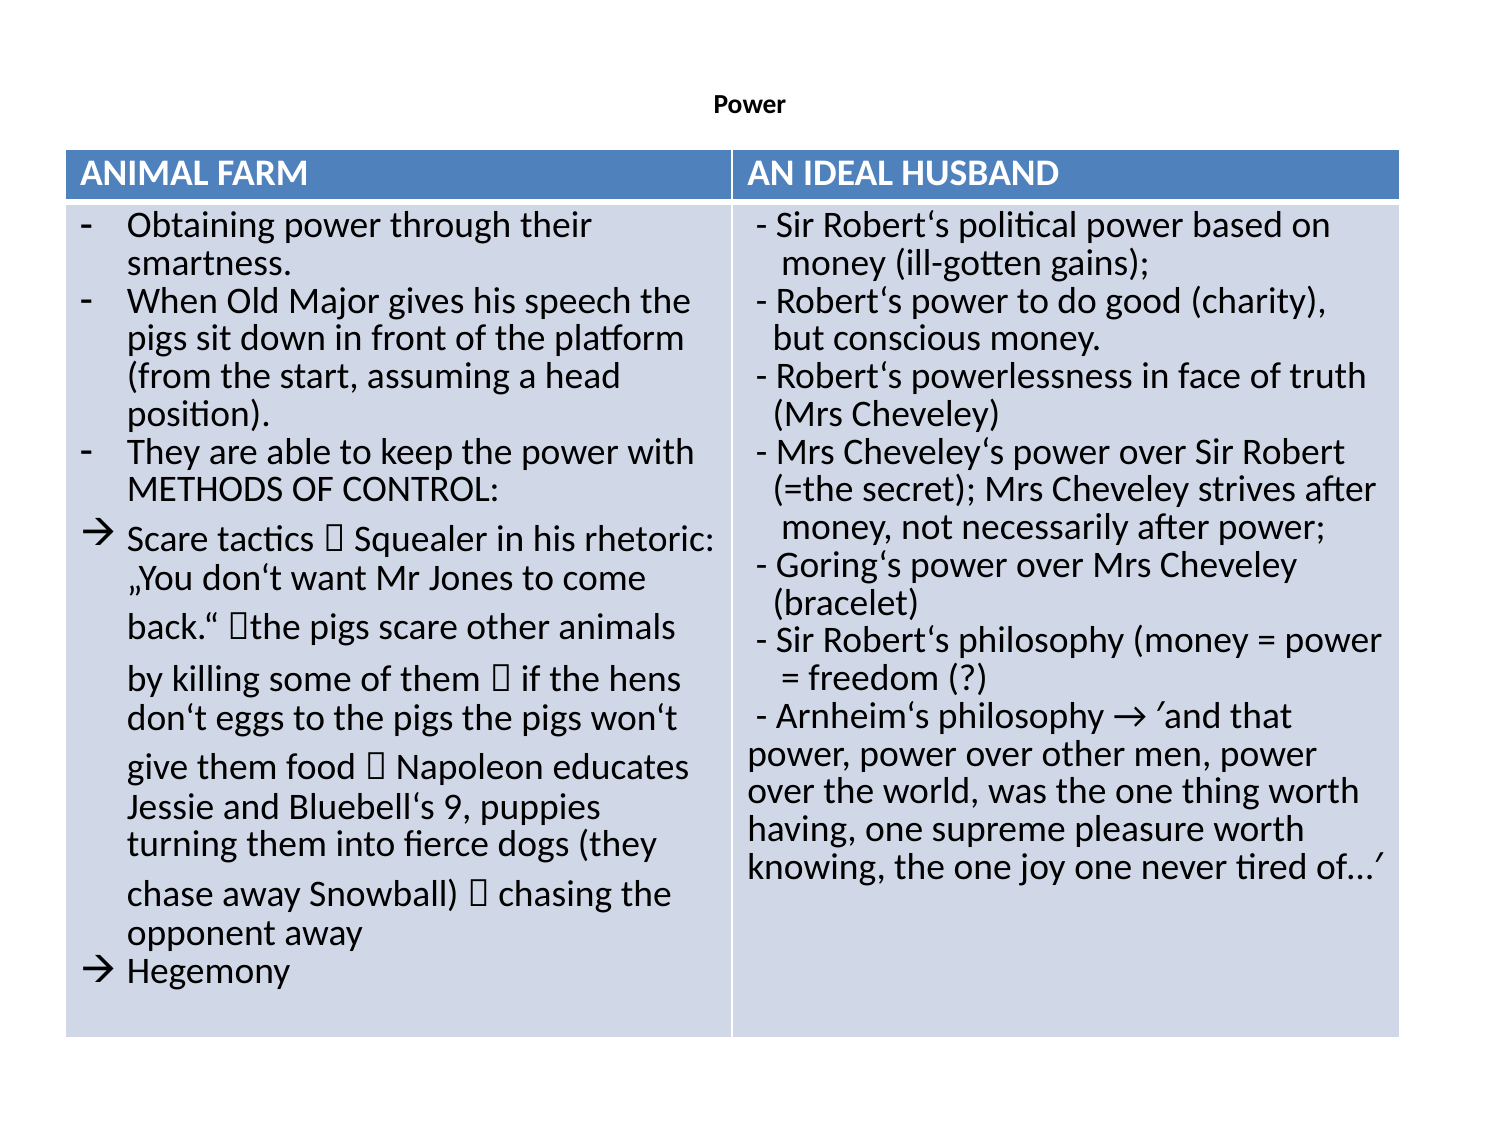

# Power
| ANIMAL FARM | AN IDEAL HUSBAND |
| --- | --- |
| Obtaining power through their smartness. When Old Major gives his speech the pigs sit down in front of the platform (from the start, assuming a head position). They are able to keep the power with METHODS OF CONTROL: Scare tactics  Squealer in his rhetoric: „You don‘t want Mr Jones to come back.“ the pigs scare other animals by killing some of them  if the hens don‘t eggs to the pigs the pigs won‘t give them food  Napoleon educates Jessie and Bluebell‘s 9, puppies turning them into fierce dogs (they chase away Snowball)  chasing the opponent away Hegemony | - Sir Robert‘s political power based on money (ill-gotten gains); - Robert‘s power to do good (charity), but conscious money. - Robert‘s powerlessness in face of truth (Mrs Cheveley) - Mrs Cheveley‘s power over Sir Robert (=the secret); Mrs Cheveley strives after money, not necessarily after power; - Goring‘s power over Mrs Cheveley (bracelet) - Sir Robert‘s philosophy (money = power = freedom (?) - Arnheim‘s philosophy → ′and that power, power over other men, power over the world, was the one thing worth having, one supreme pleasure worth knowing, the one joy one never tired of…′ |